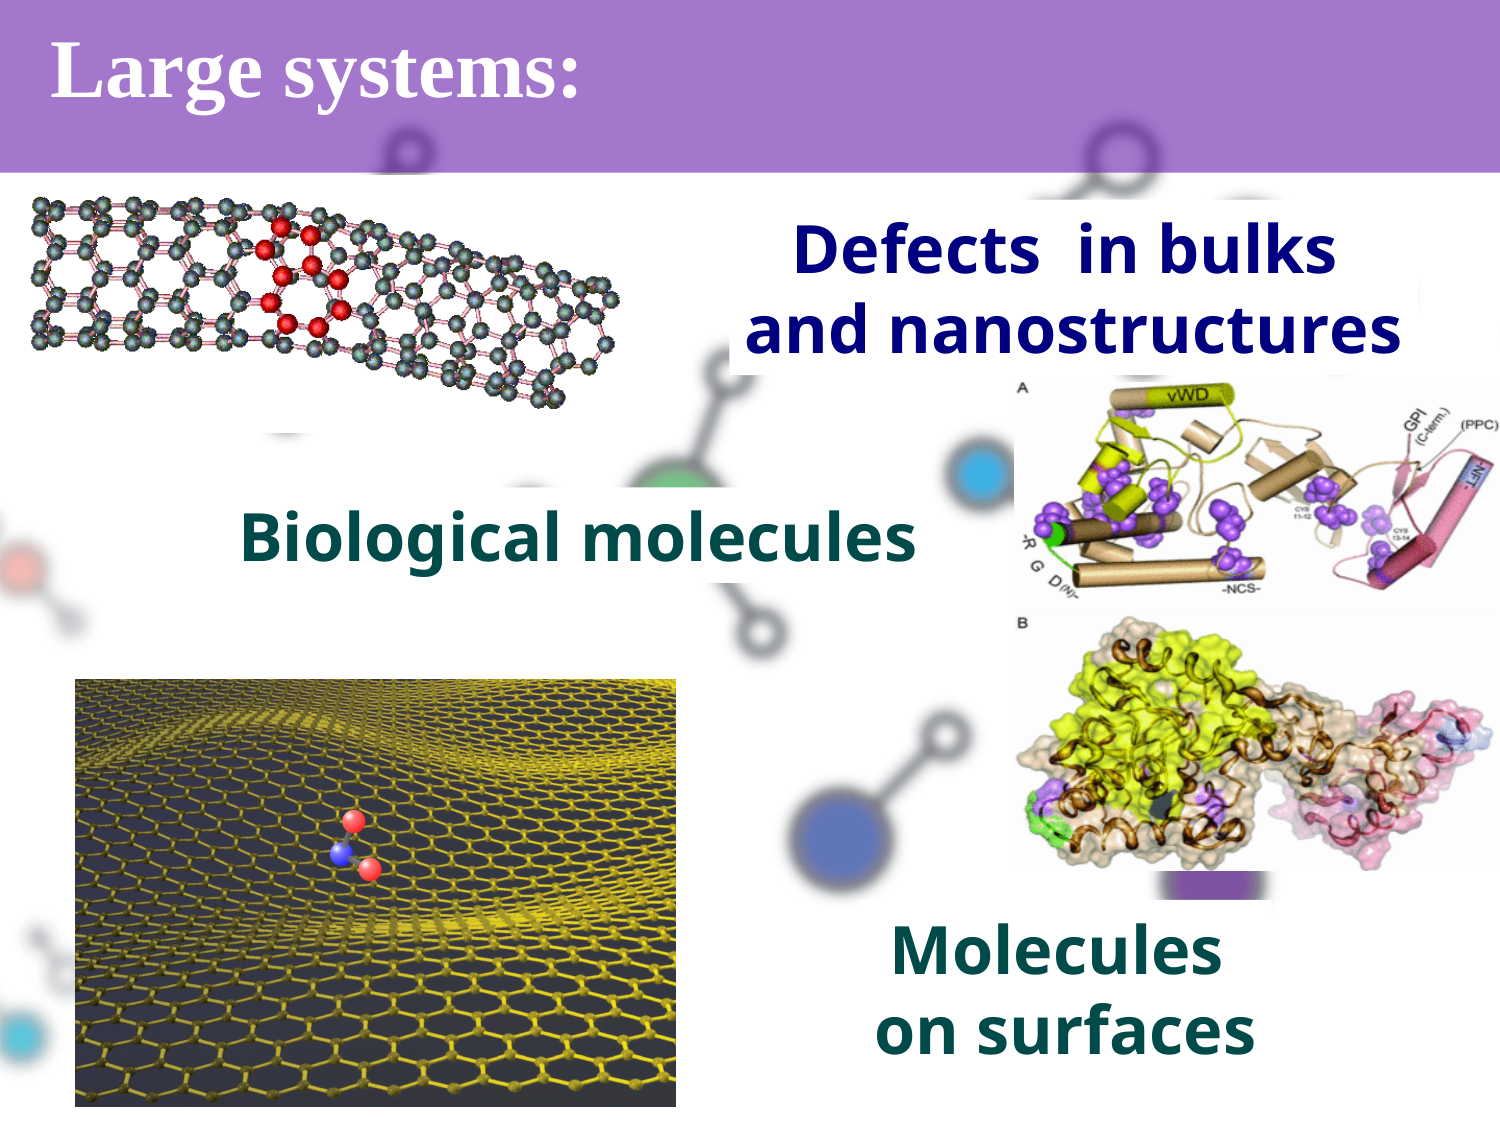

Large systems:
Defects in bulks
and nanostructures
Biological molecules
Molecules
on surfaces